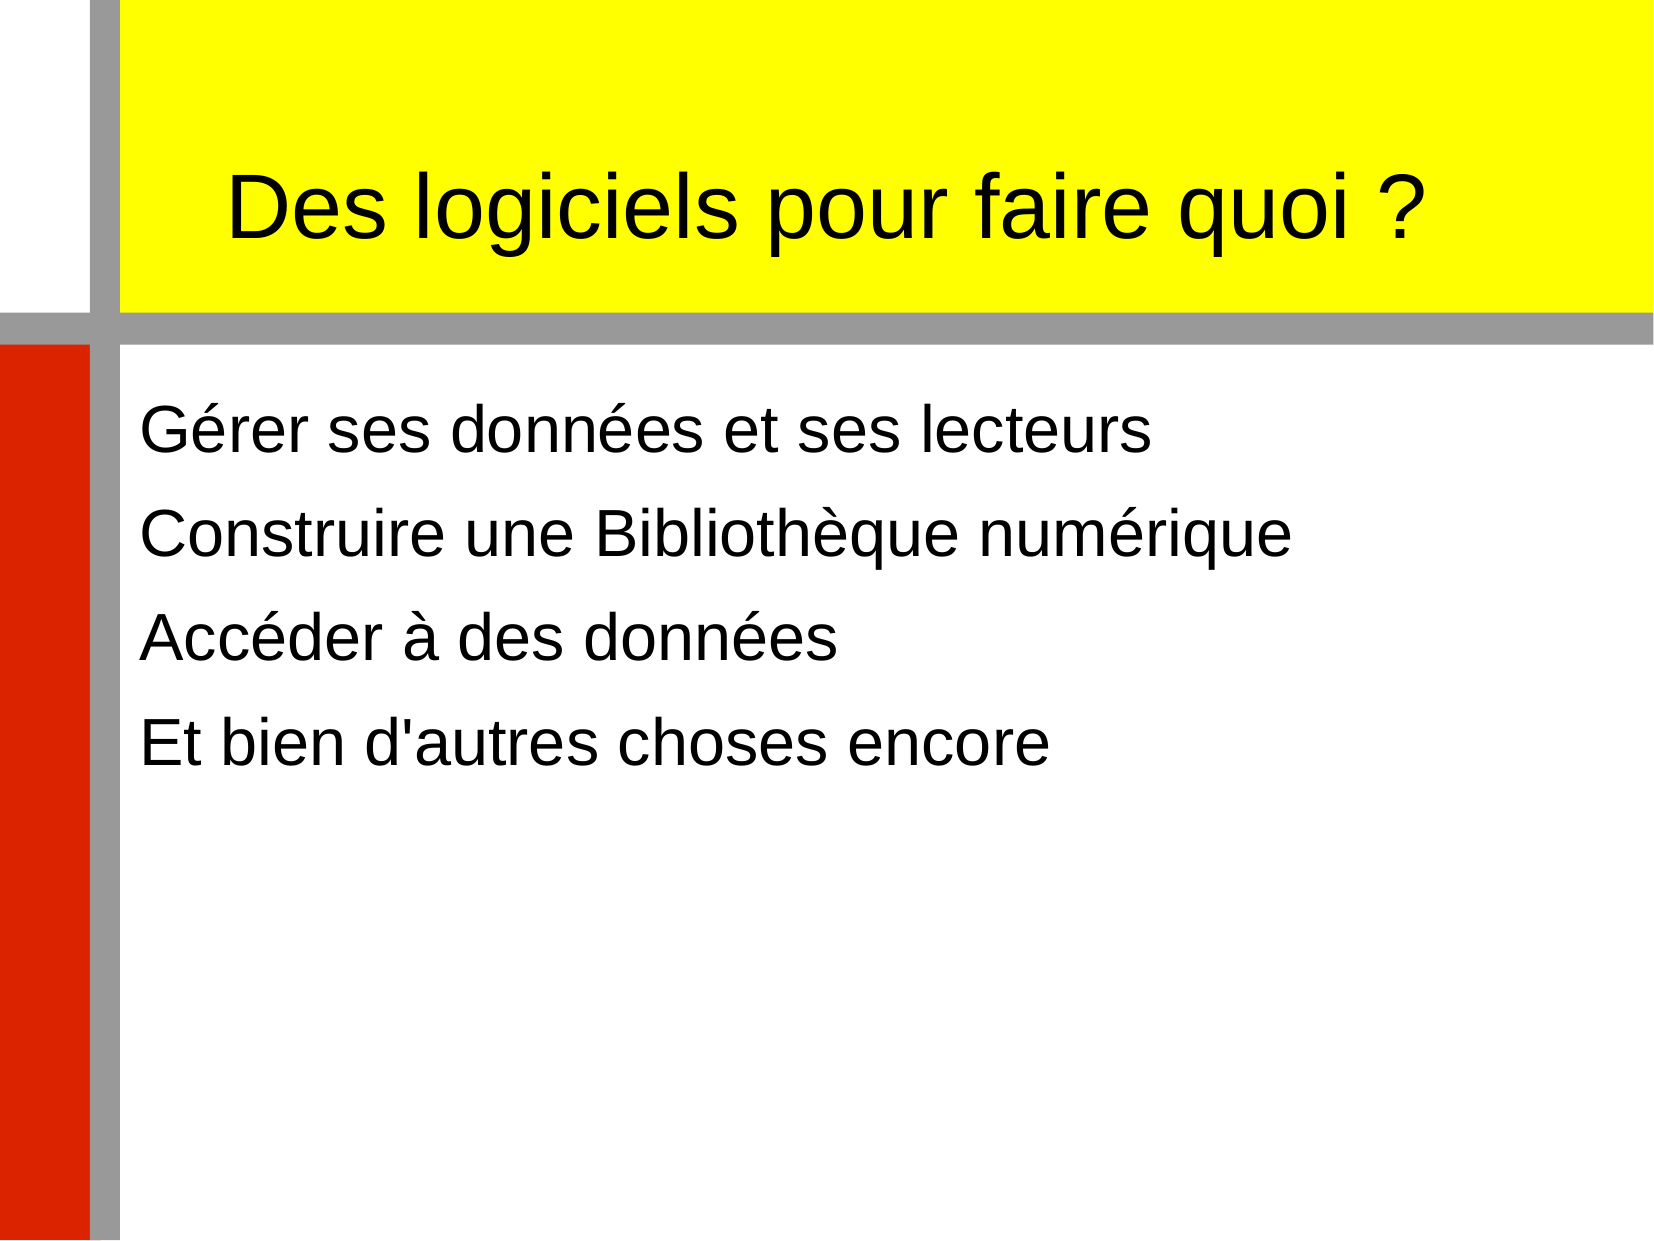

# Des logiciels pour faire quoi ?
Gérer ses données et ses lecteurs
Construire une Bibliothèque numérique
Accéder à des données
Et bien d'autres choses encore